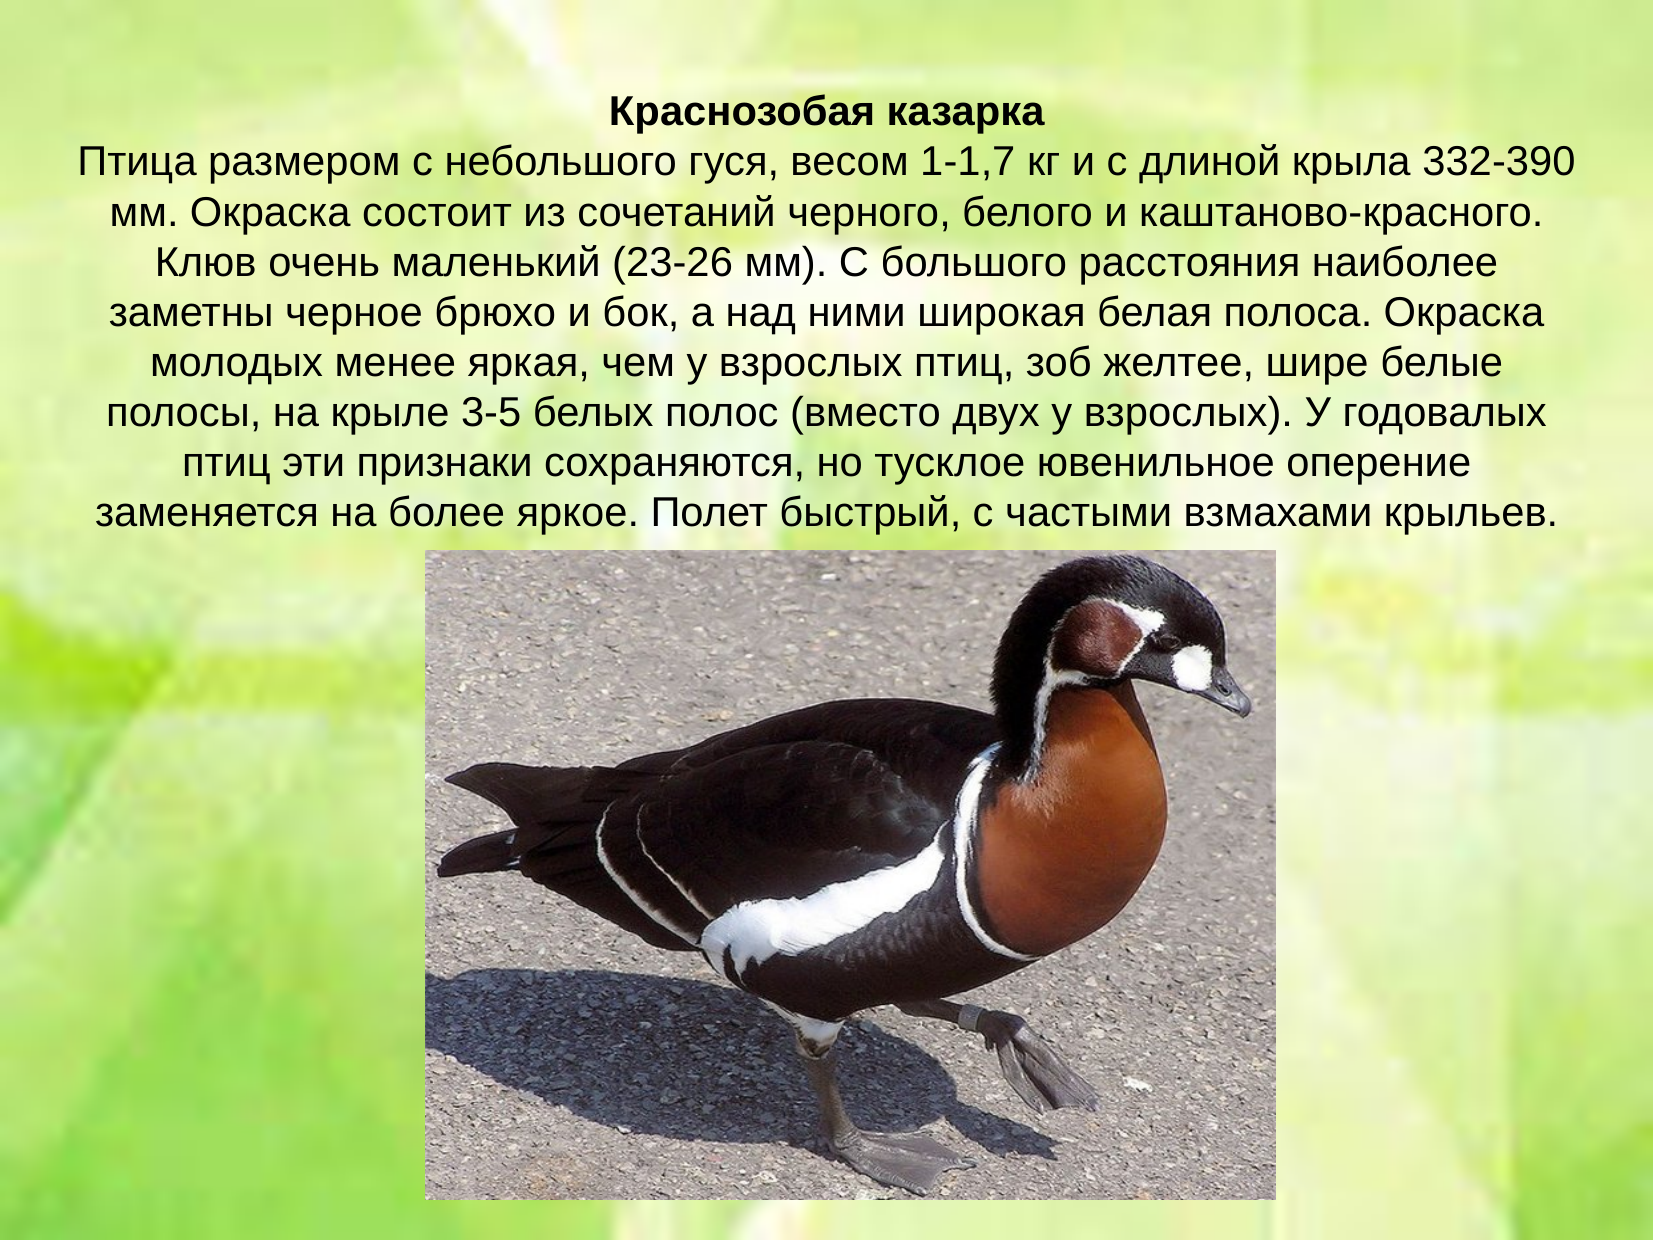

#
Краснозобая казарка
Птица размером с небольшого гуся, весом 1-1,7 кг и с длиной крыла 332-390 мм. Окраска состоит из сочетаний черного, белого и каштаново-красного. Клюв очень маленький (23-26 мм). С большого расстояния наиболее заметны черное брюхо и бок, а над ними широкая белая полоса. Окраска молодых менее яркая, чем у взрослых птиц, зоб желтее, шире белые полосы, на крыле 3-5 белых полос (вместо двух у взрослых). У годовалых птиц эти признаки сохраняются, но тусклое ювенильное оперение заменяется на более яркое. Полет быстрый, с частыми взмахами крыльев.